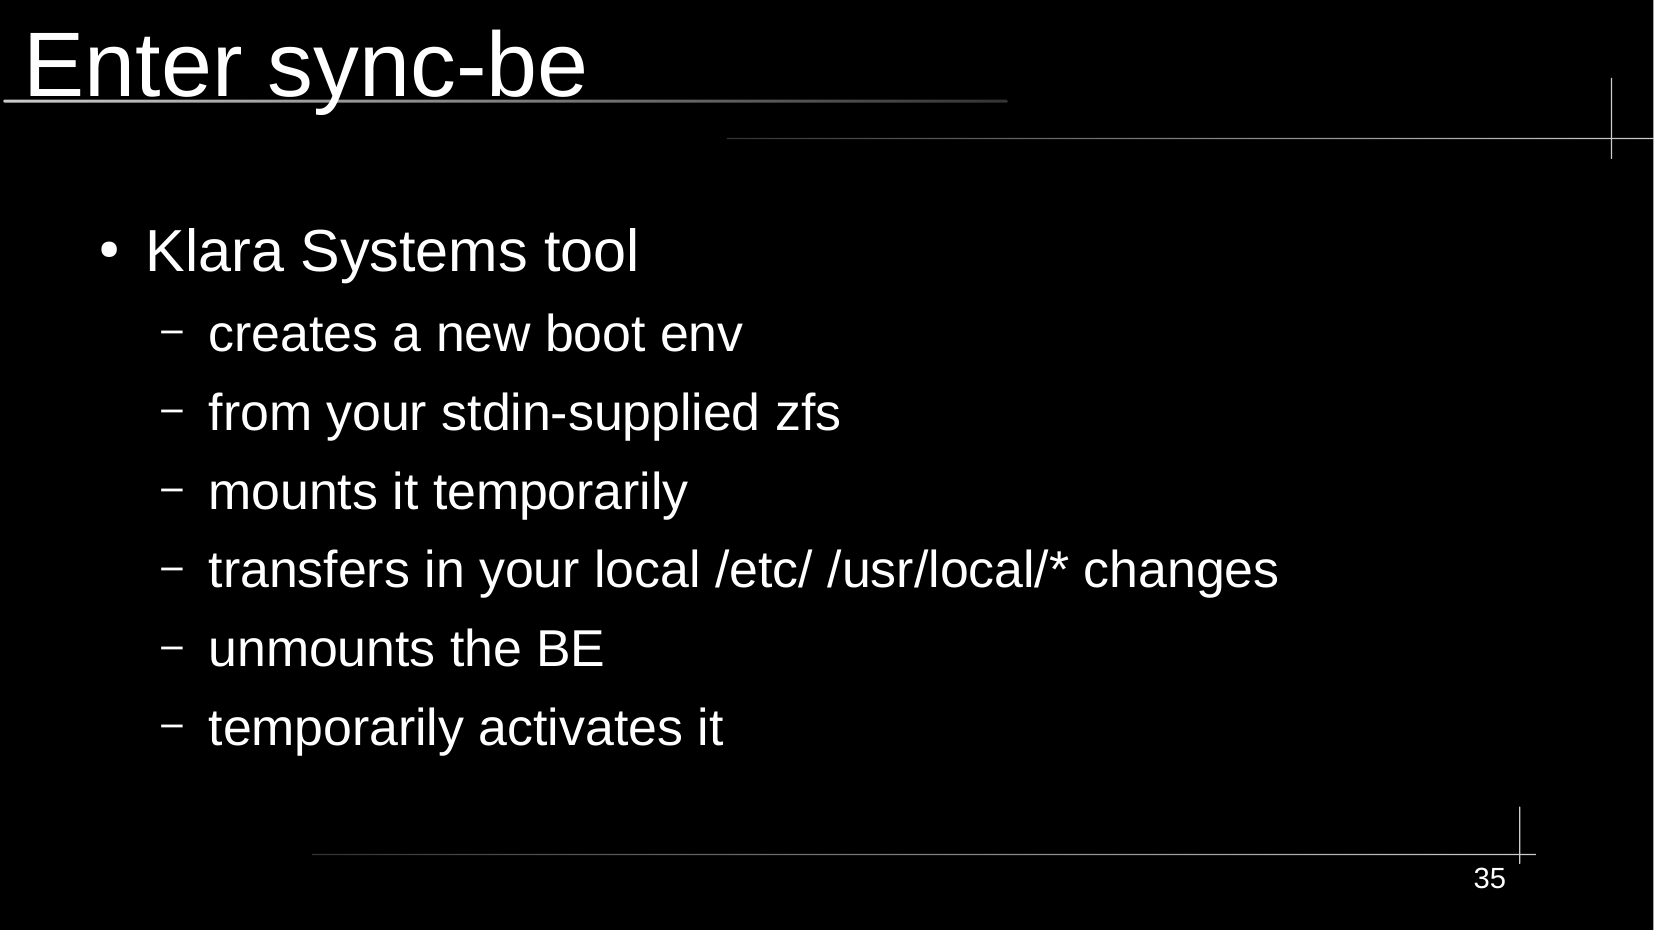

# Enter sync-be
Klara Systems tool
creates a new boot env
from your stdin-supplied zfs
mounts it temporarily
transfers in your local /etc/ /usr/local/* changes
unmounts the BE
temporarily activates it
35